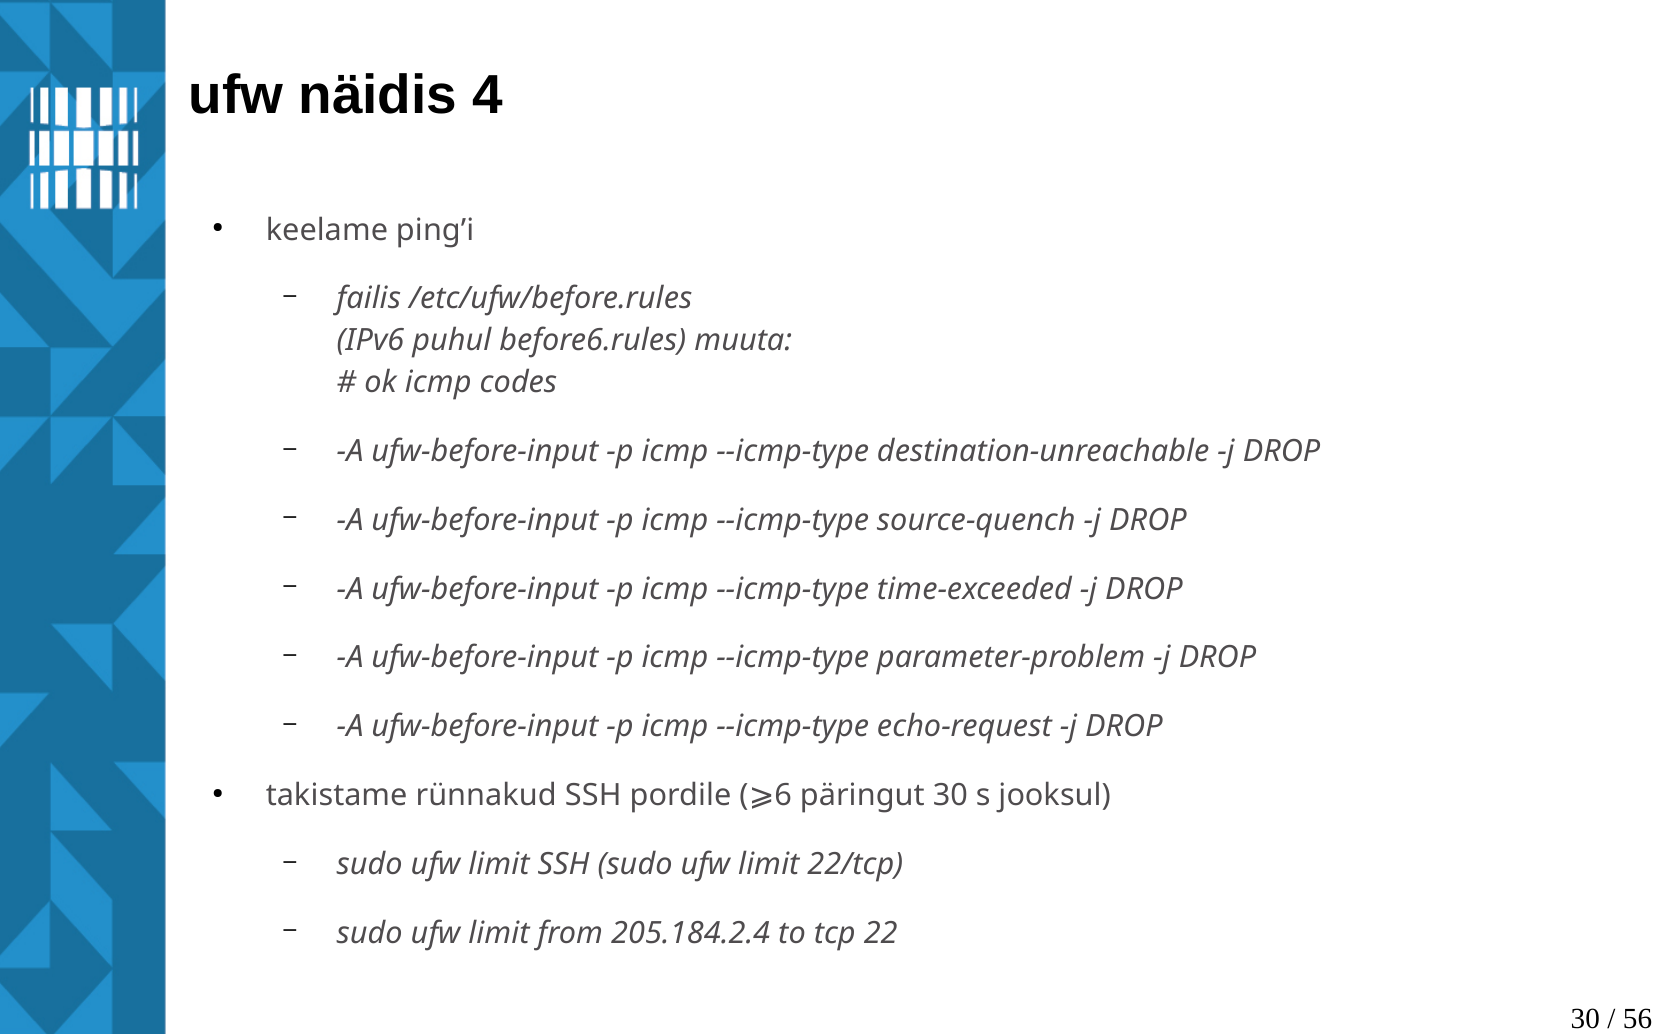

# ufw näidis 4
keelame ping’i
failis /etc/ufw/before.rules
(IPv6 puhul before6.rules) muuta:
# ok icmp codes
-A ufw-before-input -p icmp --icmp-type destination-unreachable -j DROP
-A ufw-before-input -p icmp --icmp-type source-quench -j DROP
-A ufw-before-input -p icmp --icmp-type time-exceeded -j DROP
-A ufw-before-input -p icmp --icmp-type parameter-problem -j DROP
-A ufw-before-input -p icmp --icmp-type echo-request -j DROP
takistame rünnakud SSH pordile (⩾6 päringut 30 s jooksul)
sudo ufw limit SSH (sudo ufw limit 22/tcp)
sudo ufw limit from 205.184.2.4 to tcp 22
30